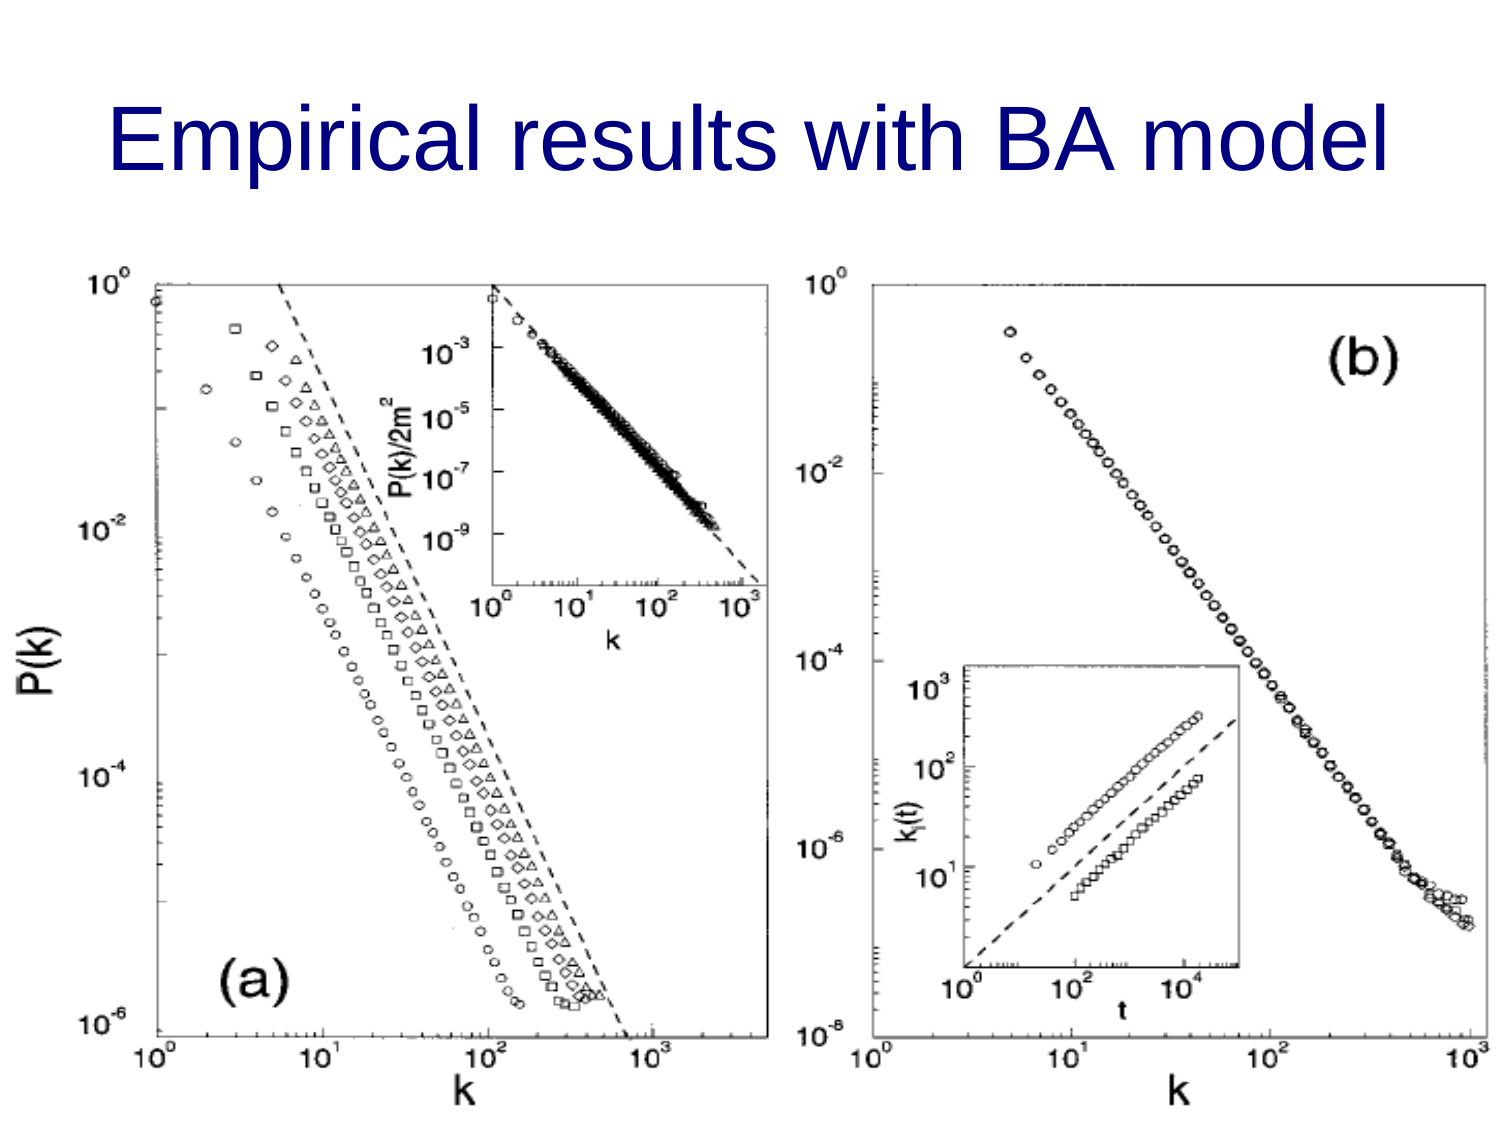

# Empirical results with BA model
26